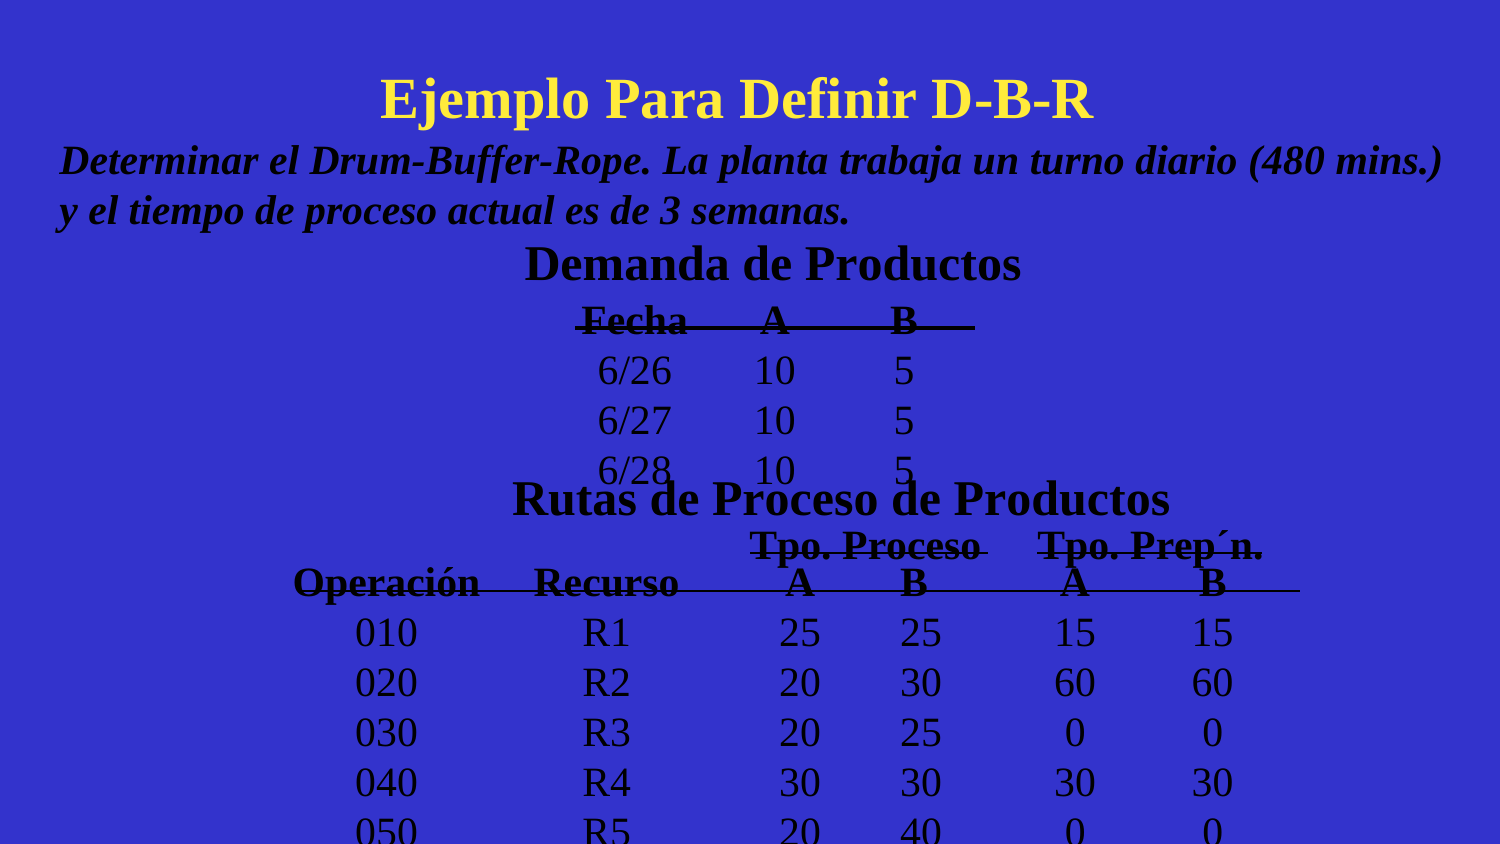

# Ejemplo Para Definir D-B-R
Determinar el Drum-Buffer-Rope. La planta trabaja un turno diario (480 mins.)
y el tiempo de proceso actual es de 3 semanas.
Demanda de Productos
Fecha
6/26
6/27
6/28
A
10
10
10
B
5
5
5
Rutas de Proceso de Productos
Tpo. Proceso
Tpo. Prep´n.
Operación
010
020
030
040
050
Recurso
R1
R2
R3
R4
R5
A
25
20
20
30
20
B
25
30
25
30
40
A
15
60
0
30
0
B
15
60
0
30
0